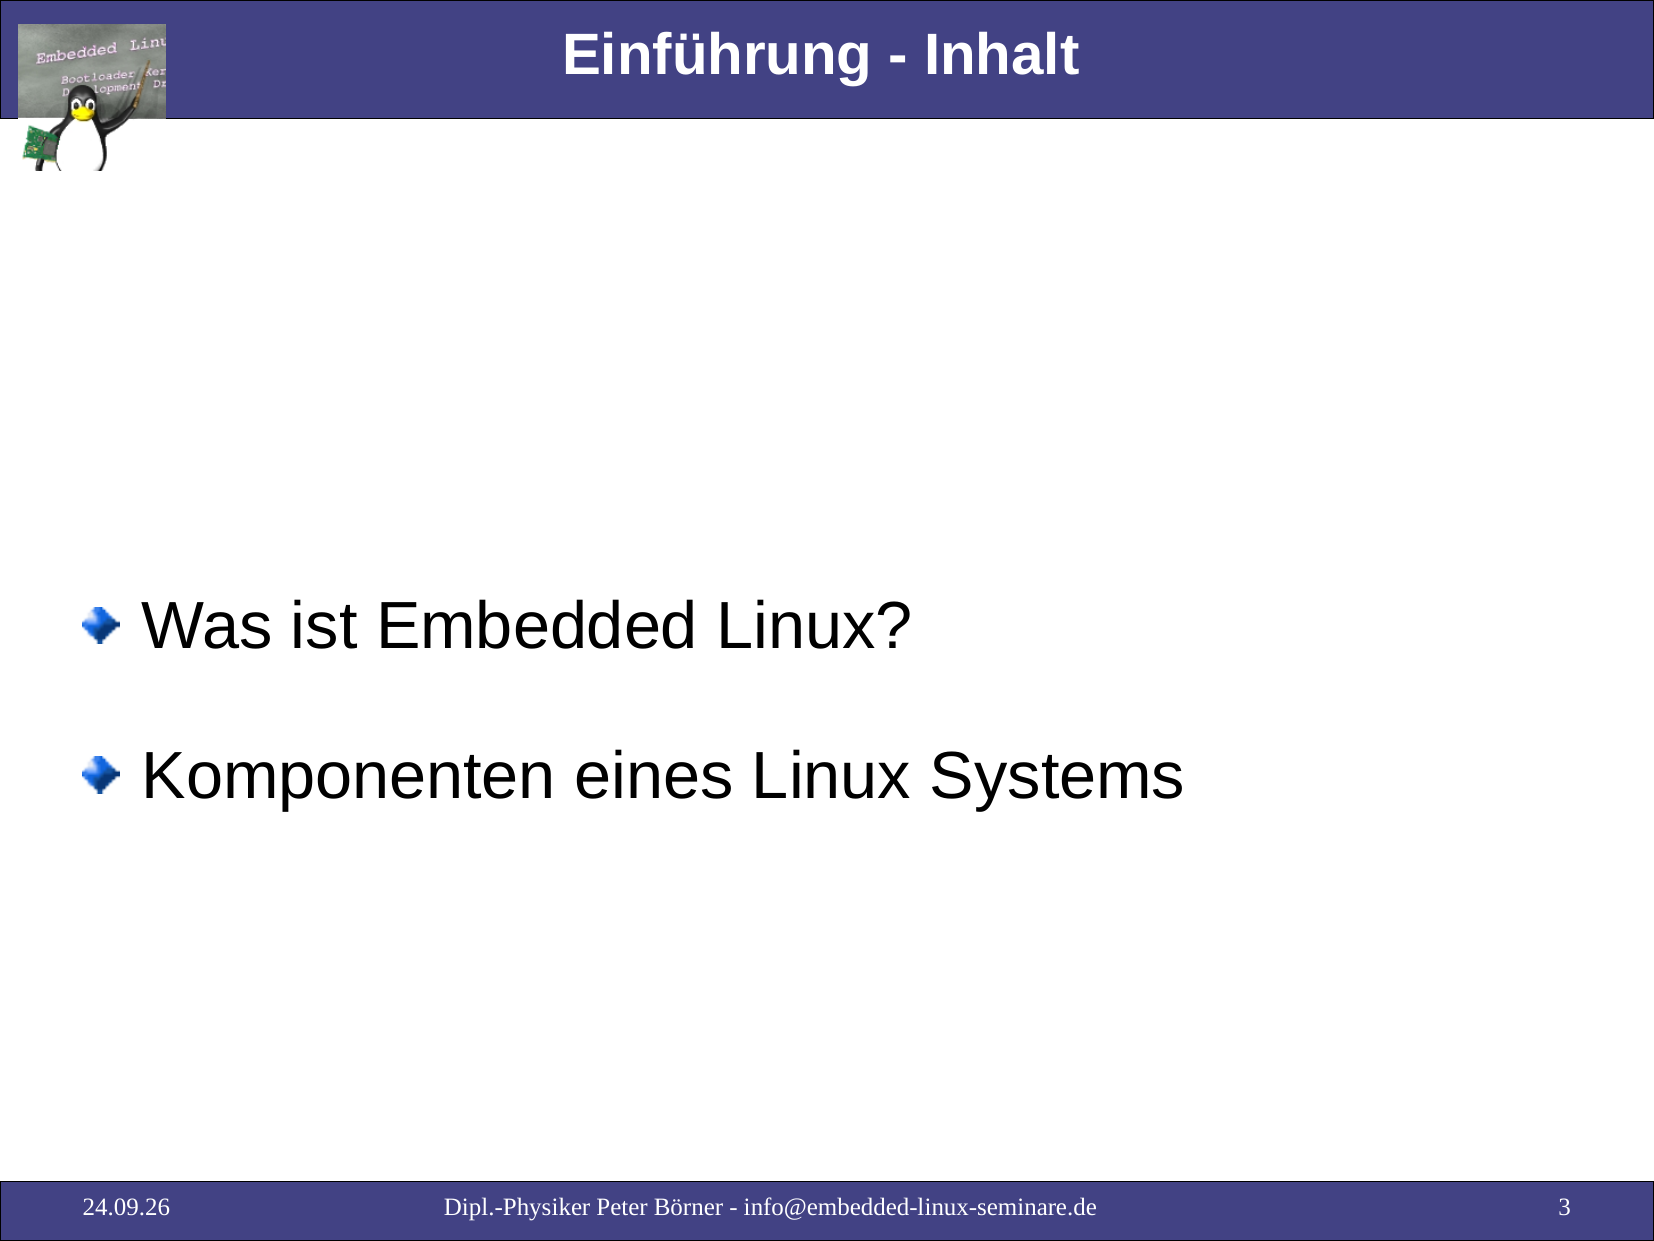

# Einführung - Inhalt
Was ist Embedded Linux?
Komponenten eines Linux Systems
 Dipl.-Physiker Peter Börner - info@embedded-linux-seminare.de
3